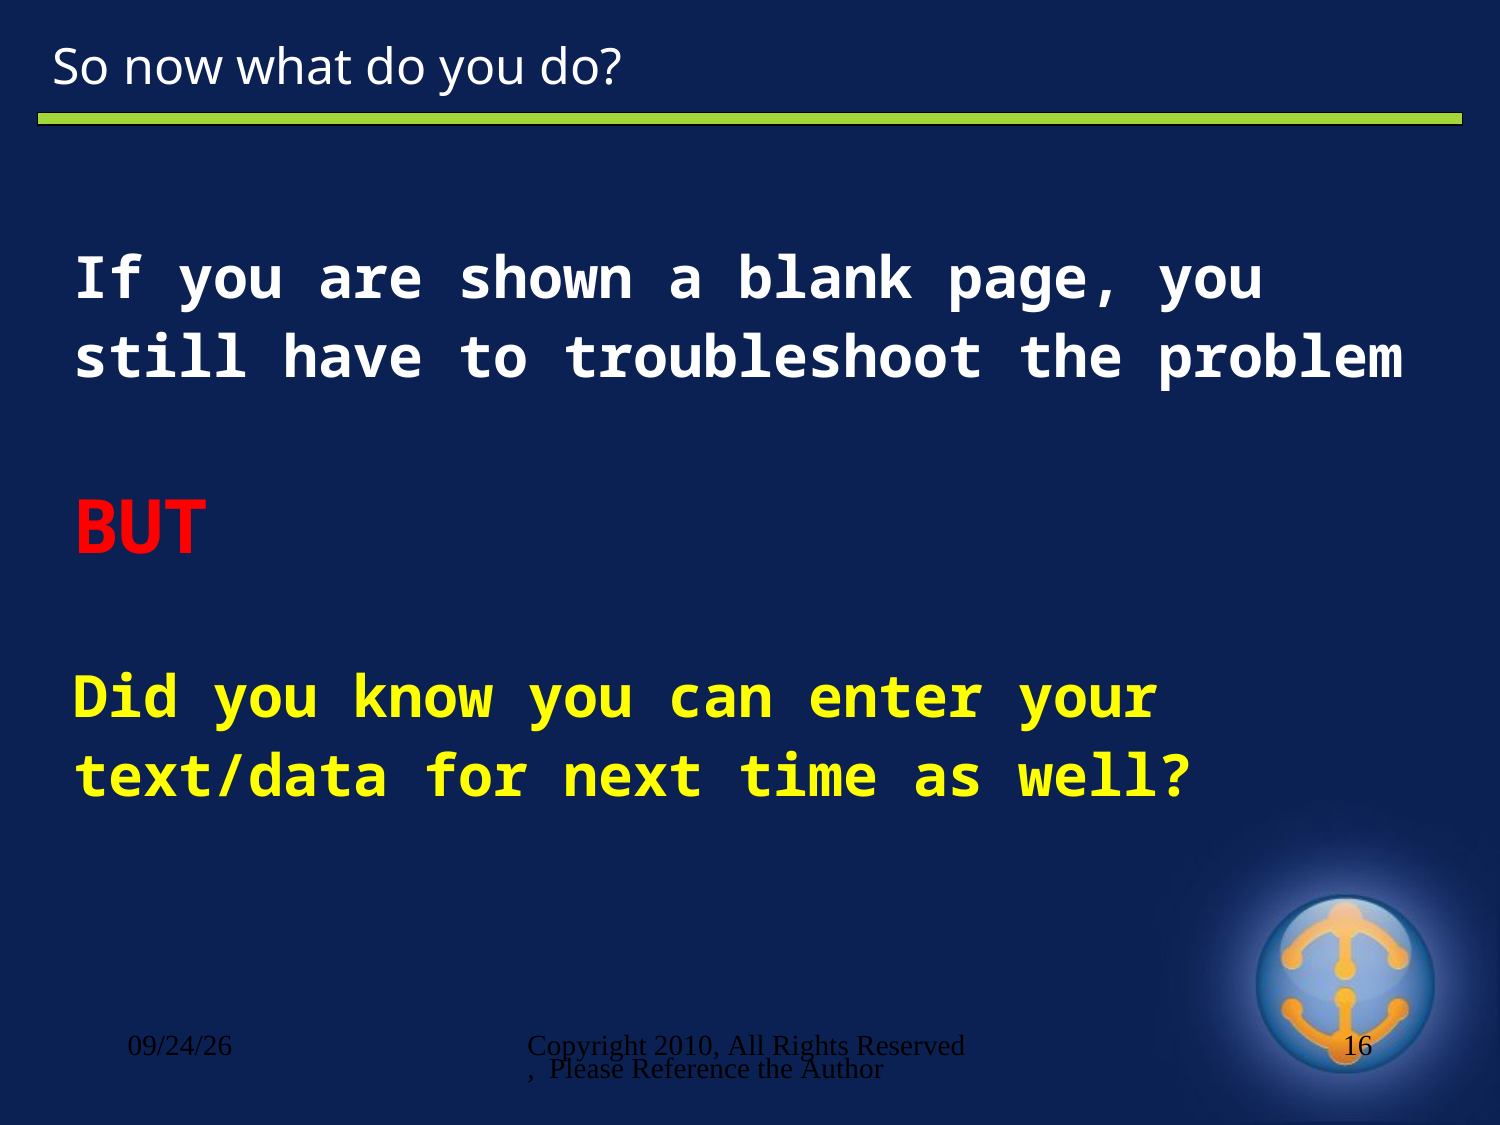

So now what do you do?
If you are shown a blank page, you still have to troubleshoot the problem
BUT
Did you know you can enter your text/data for next time as well?
Copyright 2010, All Rights Reserved, Please Reference the Author
16